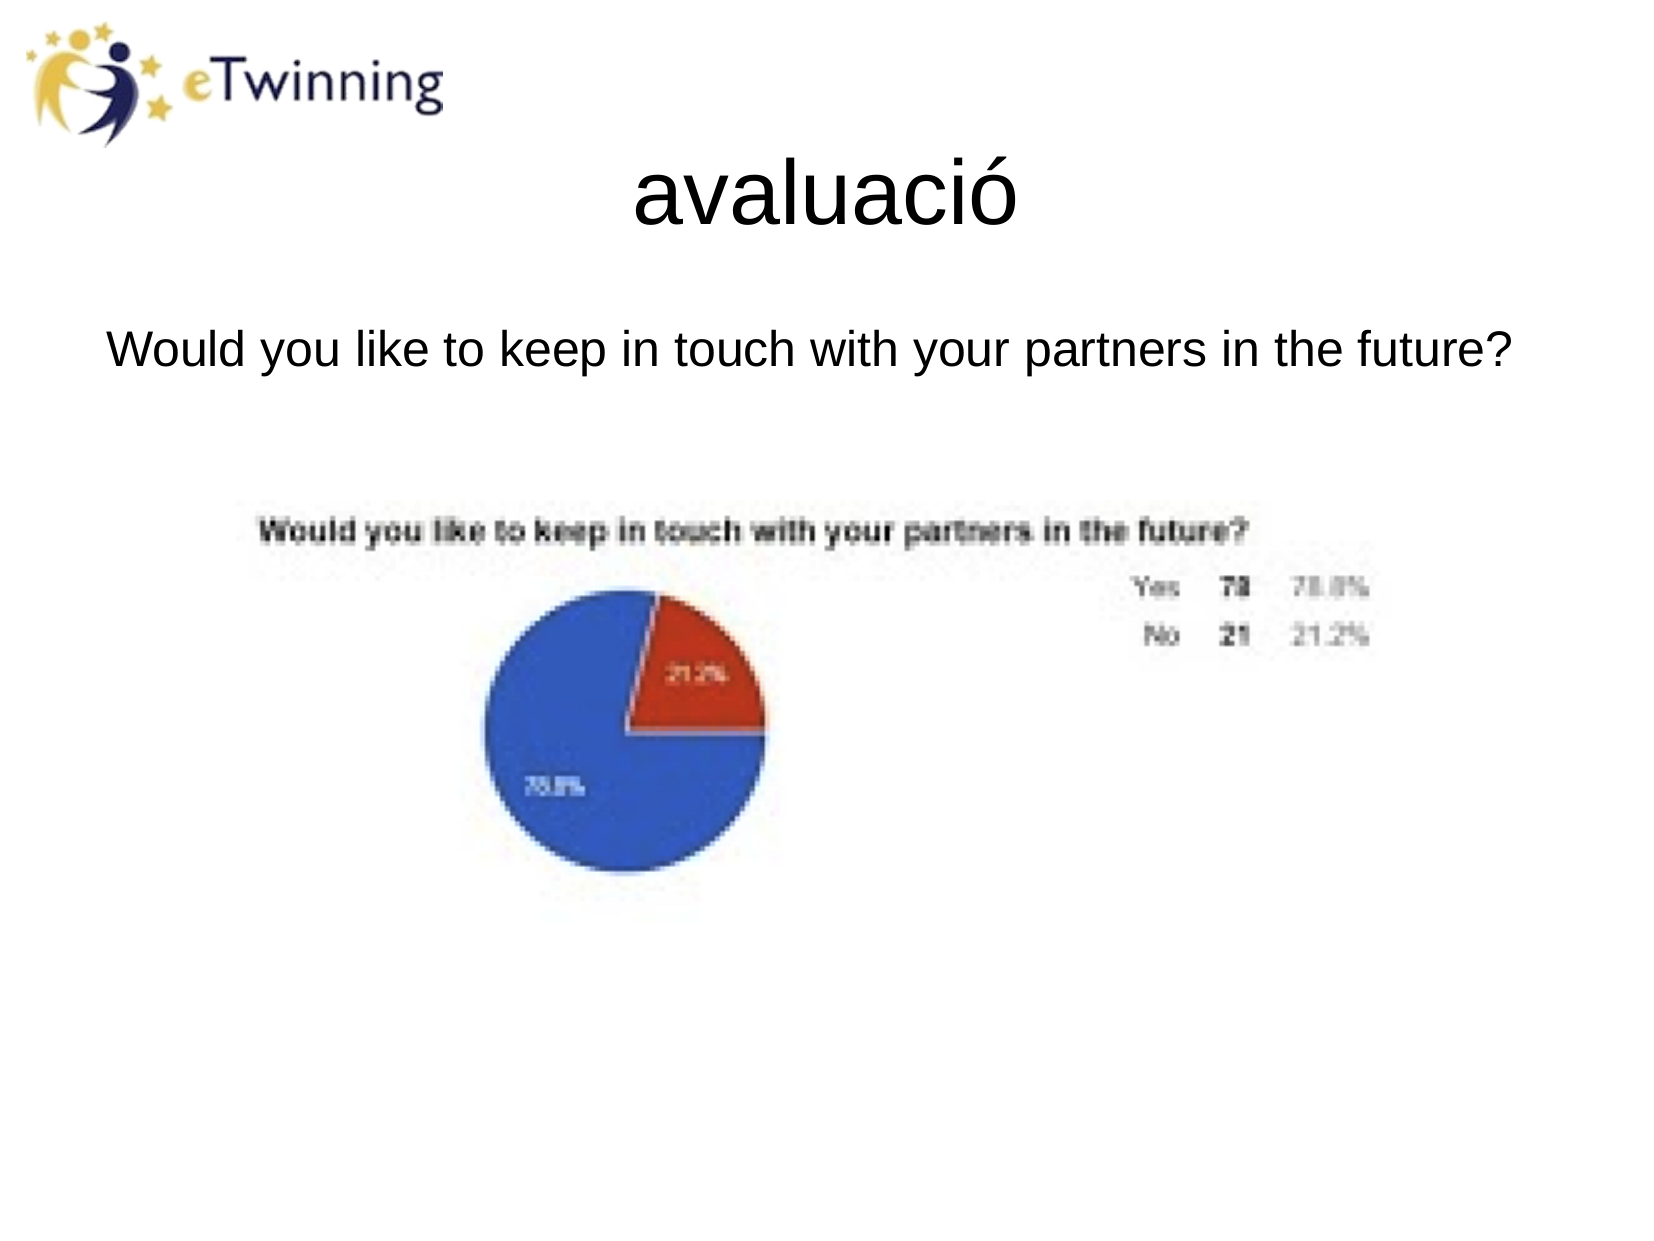

# avaluació
Would you like to keep in touch with your partners in the future?